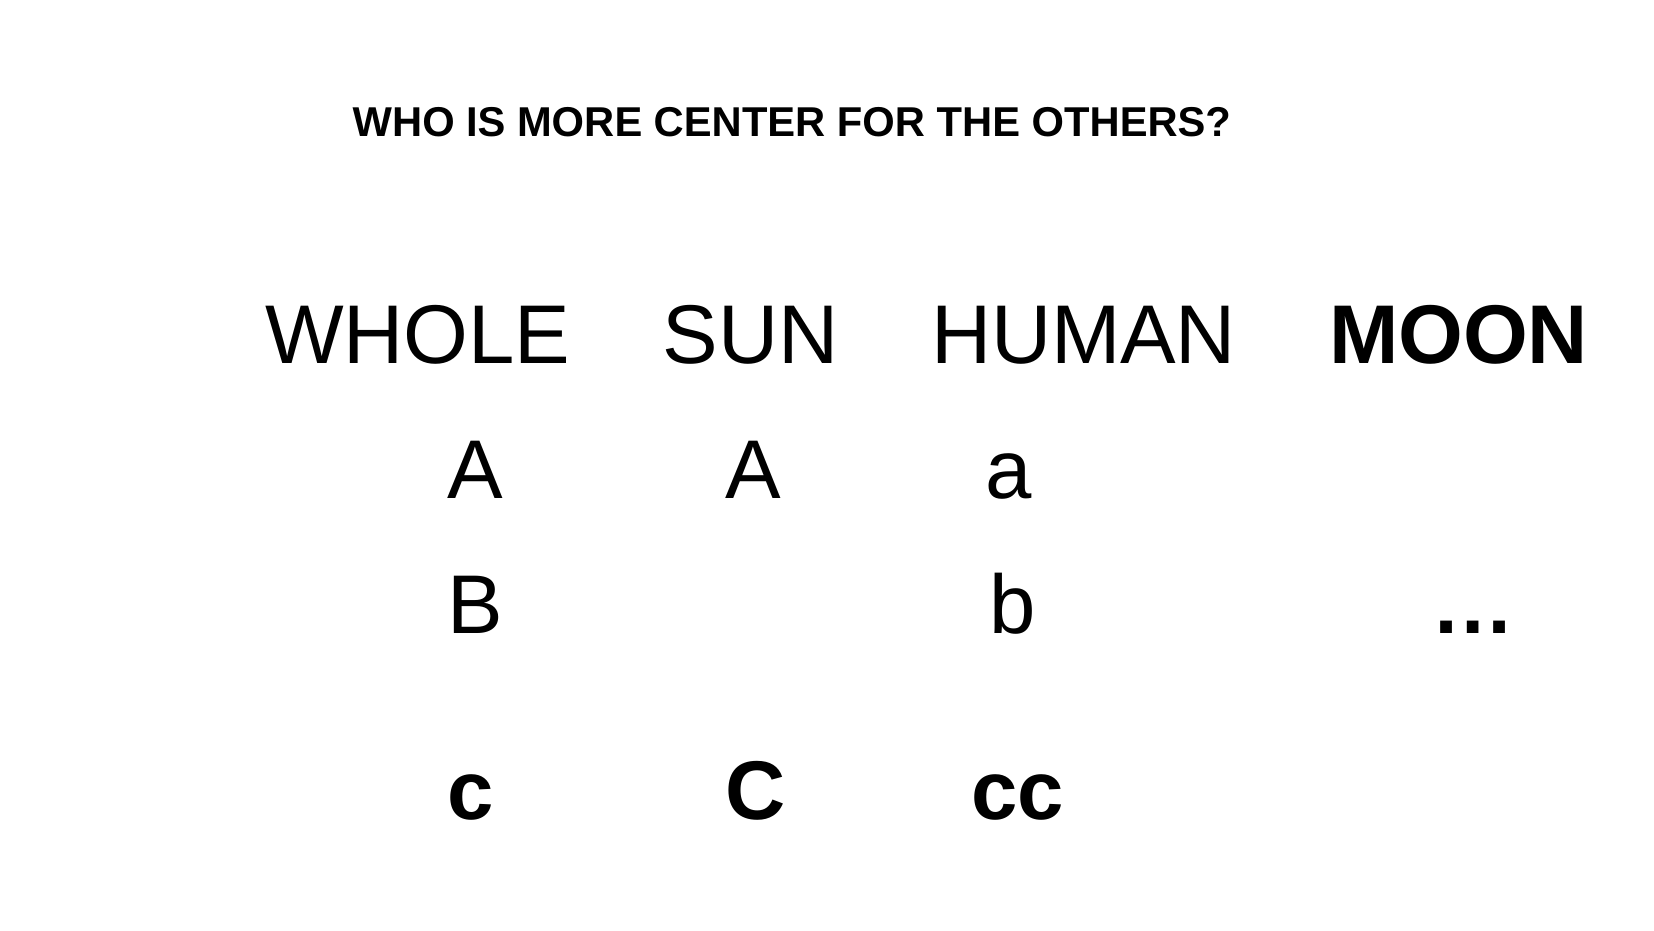

WHO IS MORE CENTER FOR THE OTHERS?
 WHOLE SUN HUMAN MOON
 A A a
 B b …
 c C cc